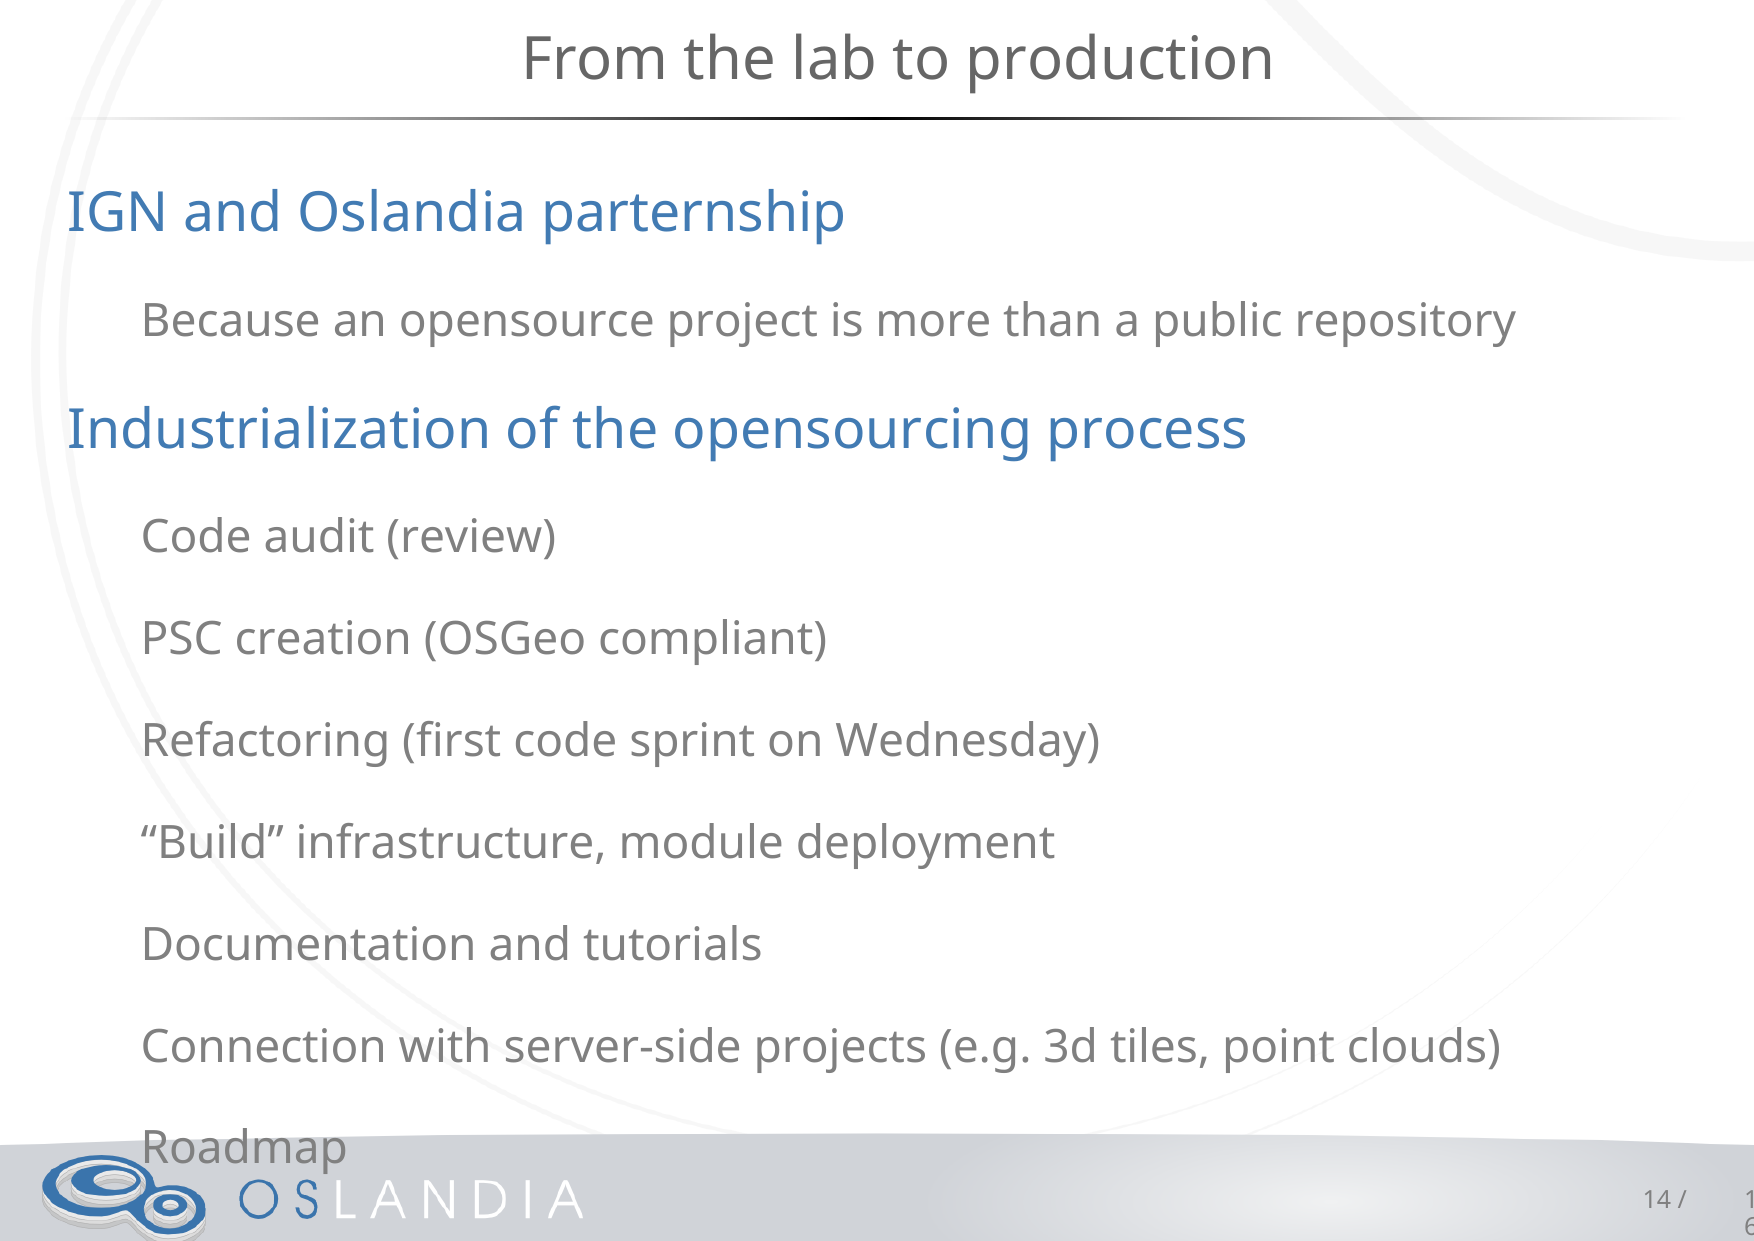

# From the lab to production
IGN and Oslandia parternship
Because an opensource project is more than a public repository
Industrialization of the opensourcing process
Code audit (review)
PSC creation (OSGeo compliant)
Refactoring (first code sprint on Wednesday)
“Build” infrastructure, module deployment
Documentation and tutorials
Connection with server-side projects (e.g. 3d tiles, point clouds)
Roadmap